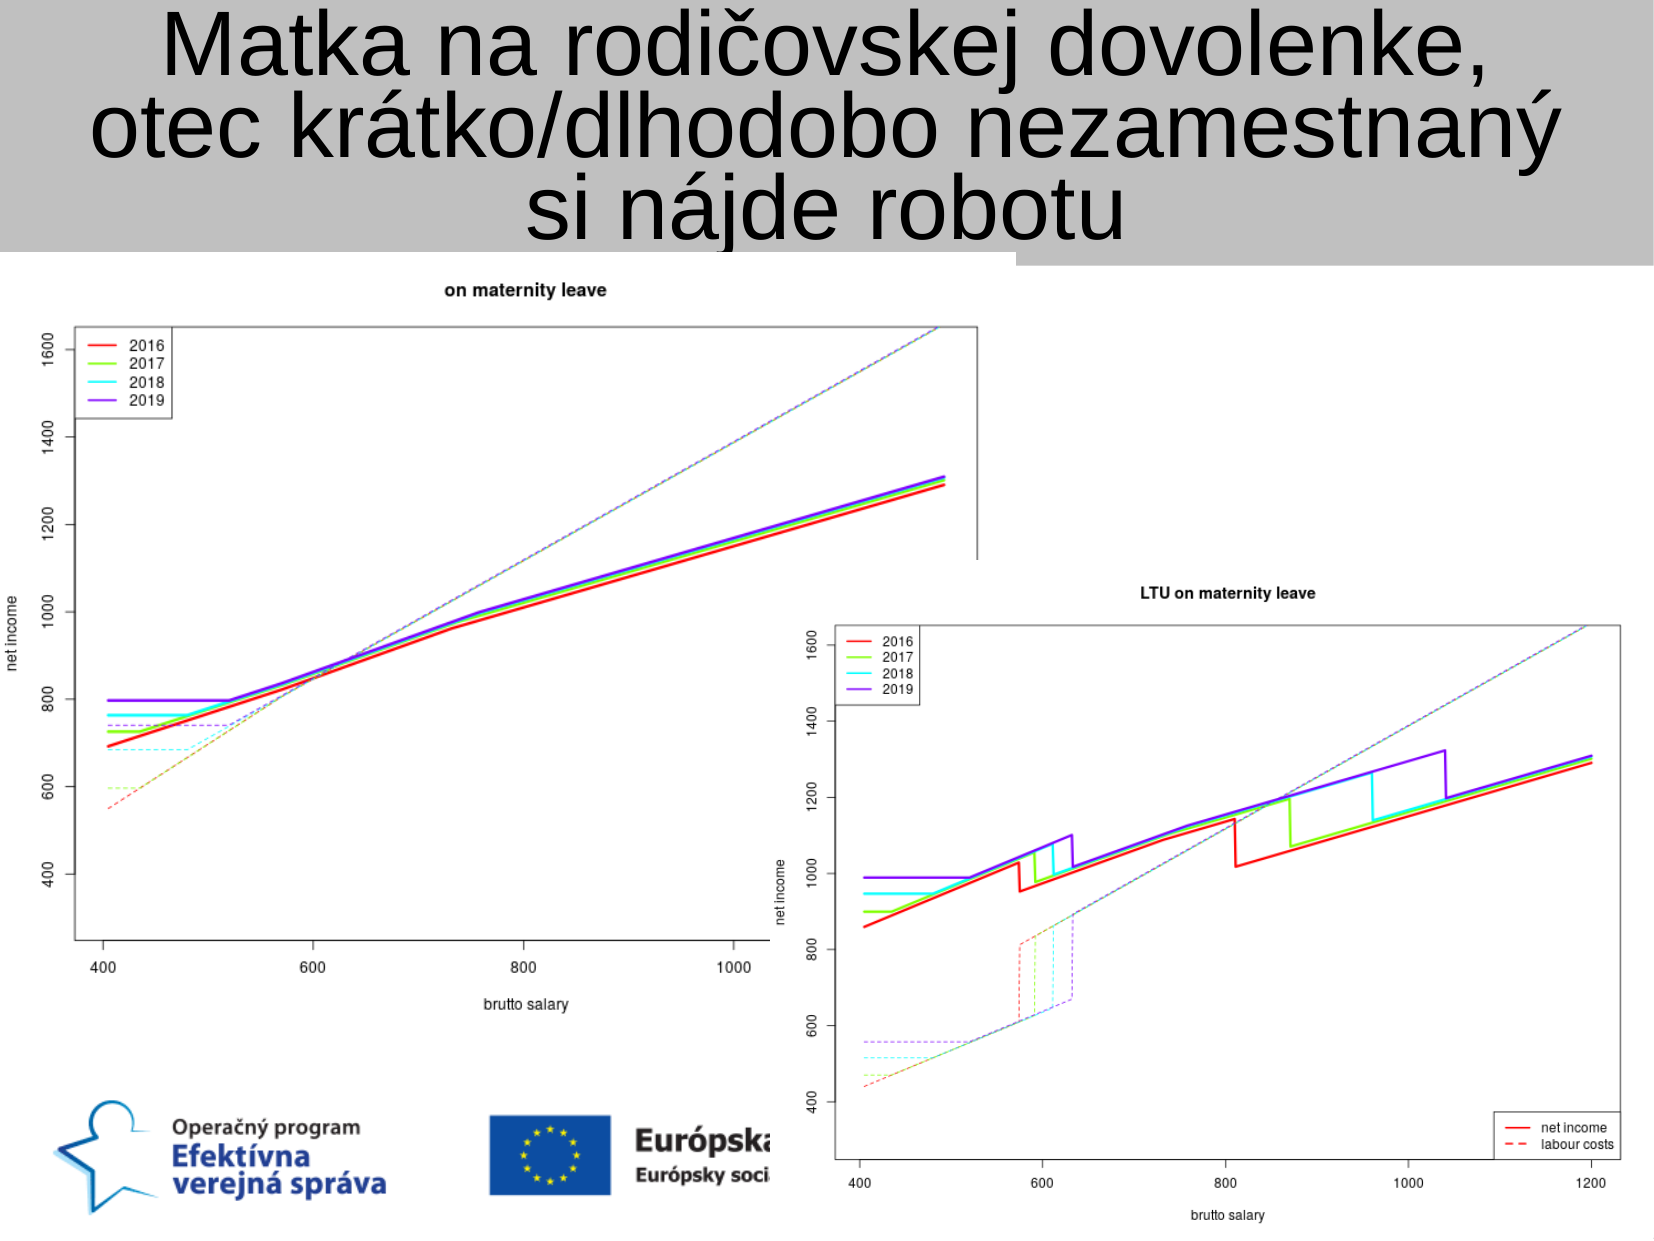

# Matka na rodičovskej dovolenke, otec krátko/dlhodobo nezamestnaný si nájde robotu